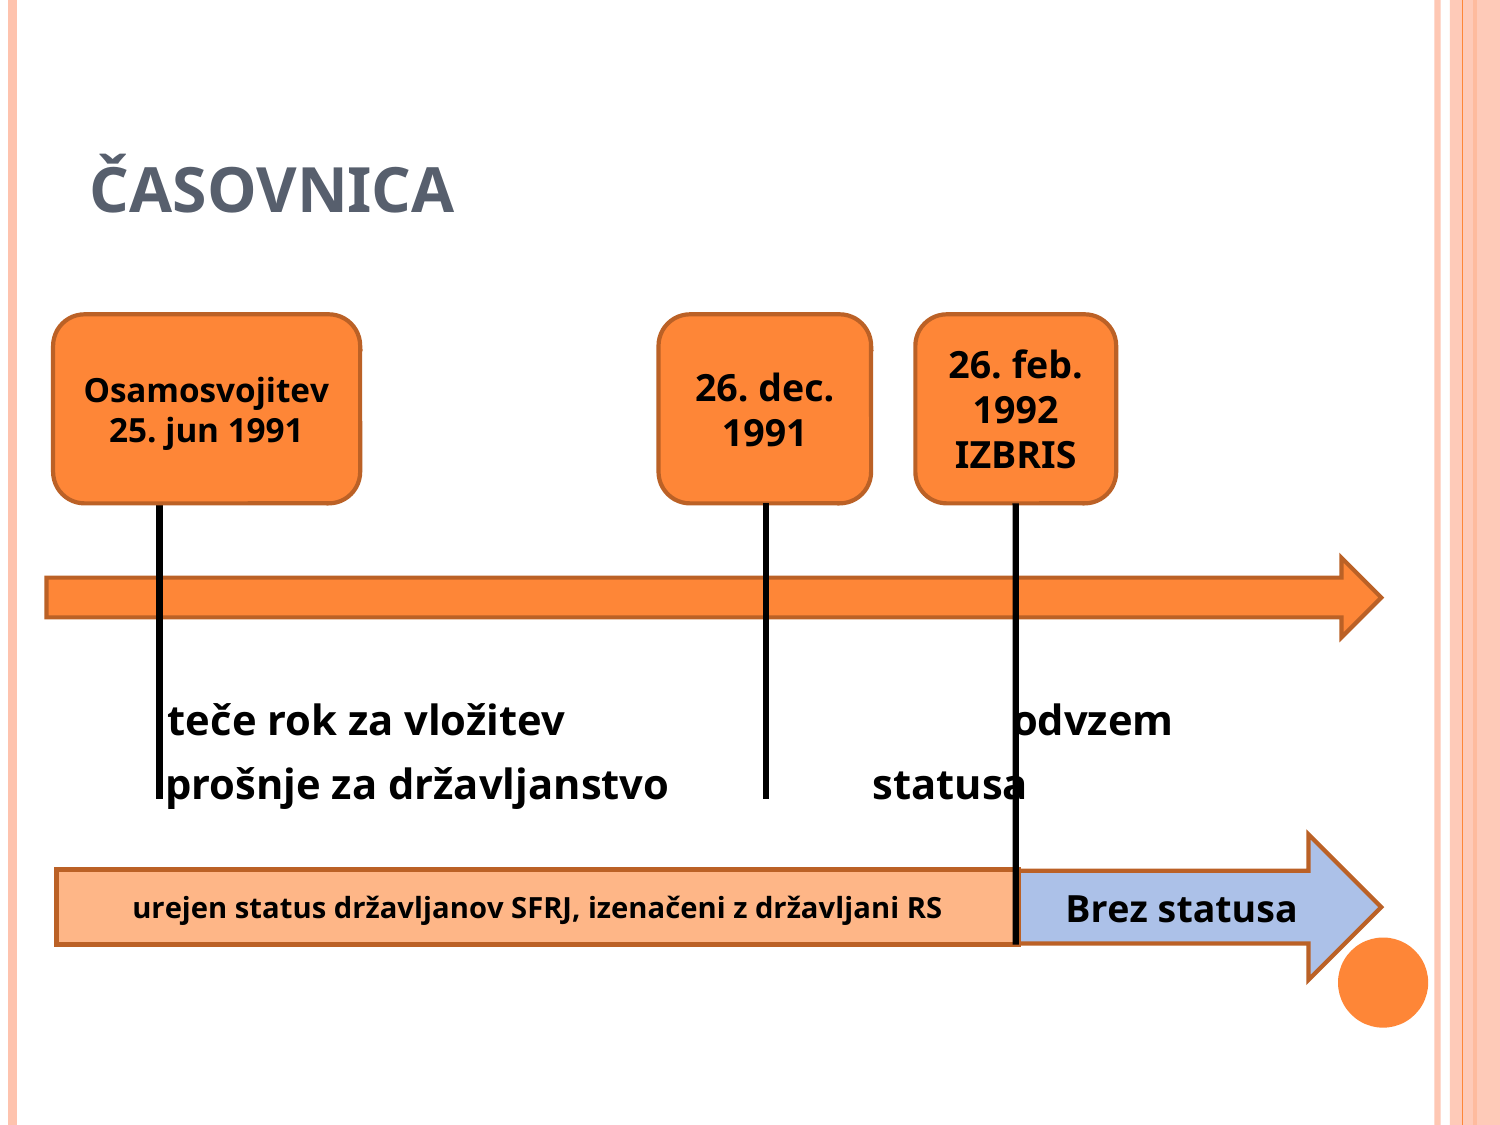

# ČASOVNICA
 teče rok za vložitev 		 odvzem
 prošnje za državljanstvo	 statusa
Osamosvojitev25. jun 1991
26. dec. 1991
26. feb. 1992
IZBRIS
Brez statusa
urejen status državljanov SFRJ, izenačeni z državljani RS